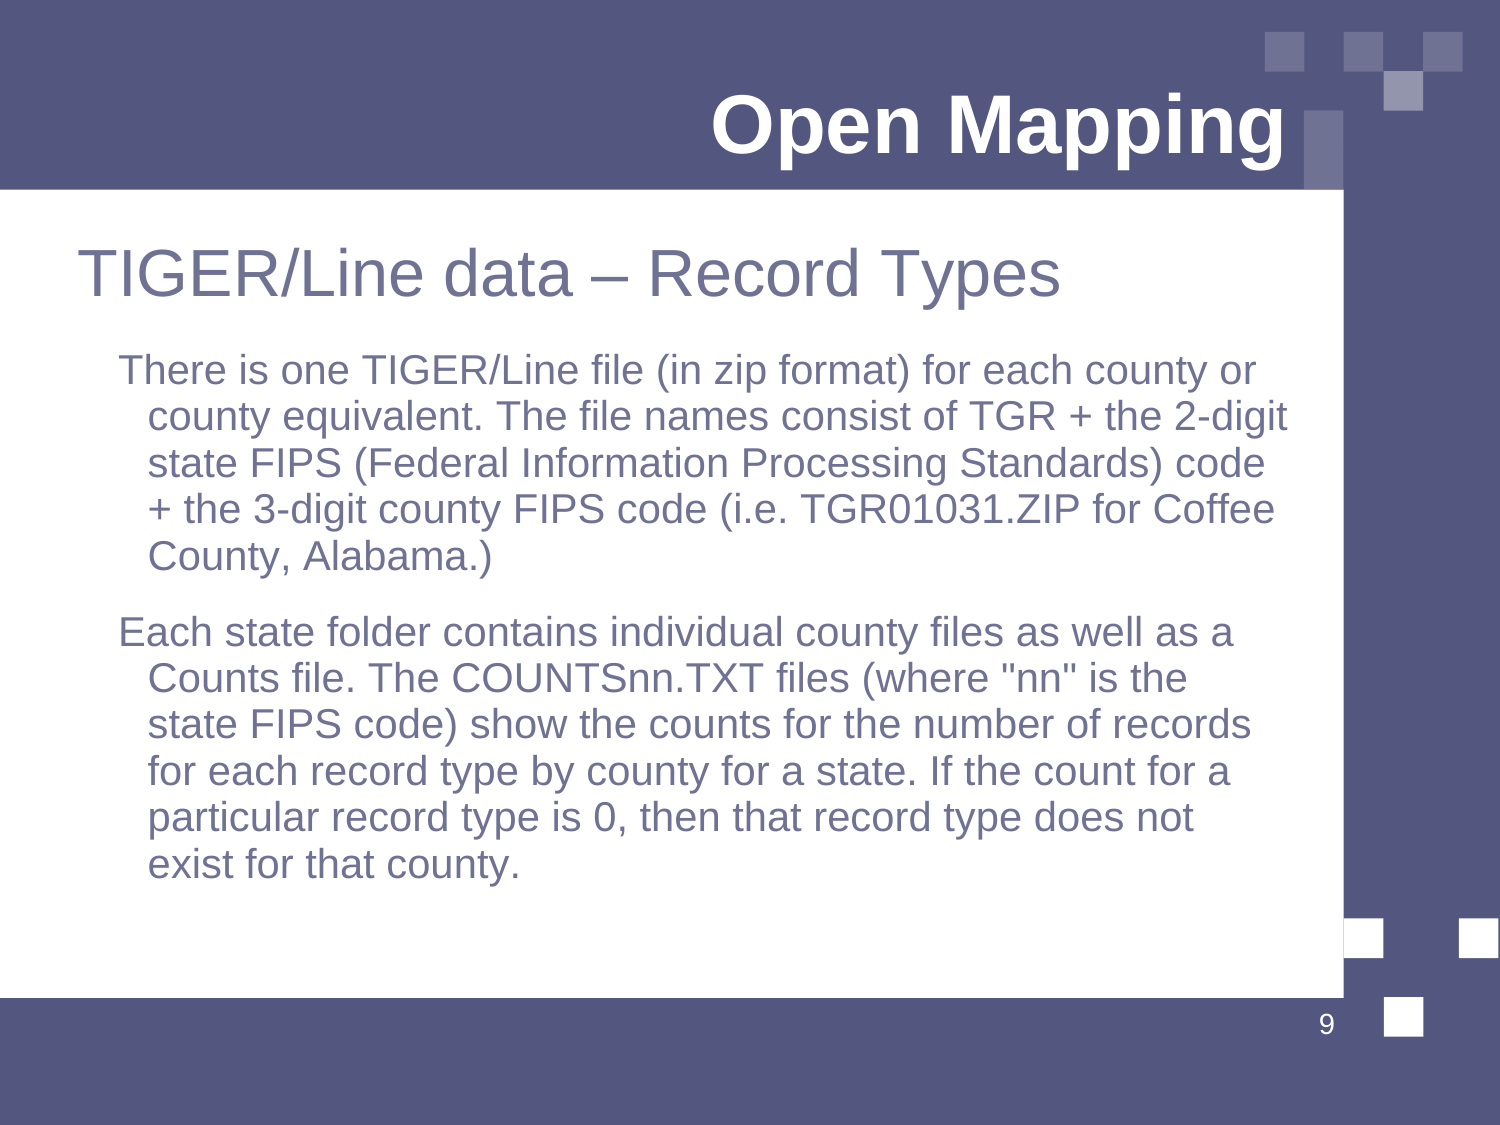

# Open Mapping
 TIGER/Line data – Record Types
There is one TIGER/Line file (in zip format) for each county or county equivalent. The file names consist of TGR + the 2-digit state FIPS (Federal Information Processing Standards) code + the 3-digit county FIPS code (i.e. TGR01031.ZIP for Coffee County, Alabama.)
Each state folder contains individual county files as well as a Counts file. The COUNTSnn.TXT files (where "nn" is the state FIPS code) show the counts for the number of records for each record type by county for a state. If the count for a particular record type is 0, then that record type does not exist for that county.
9